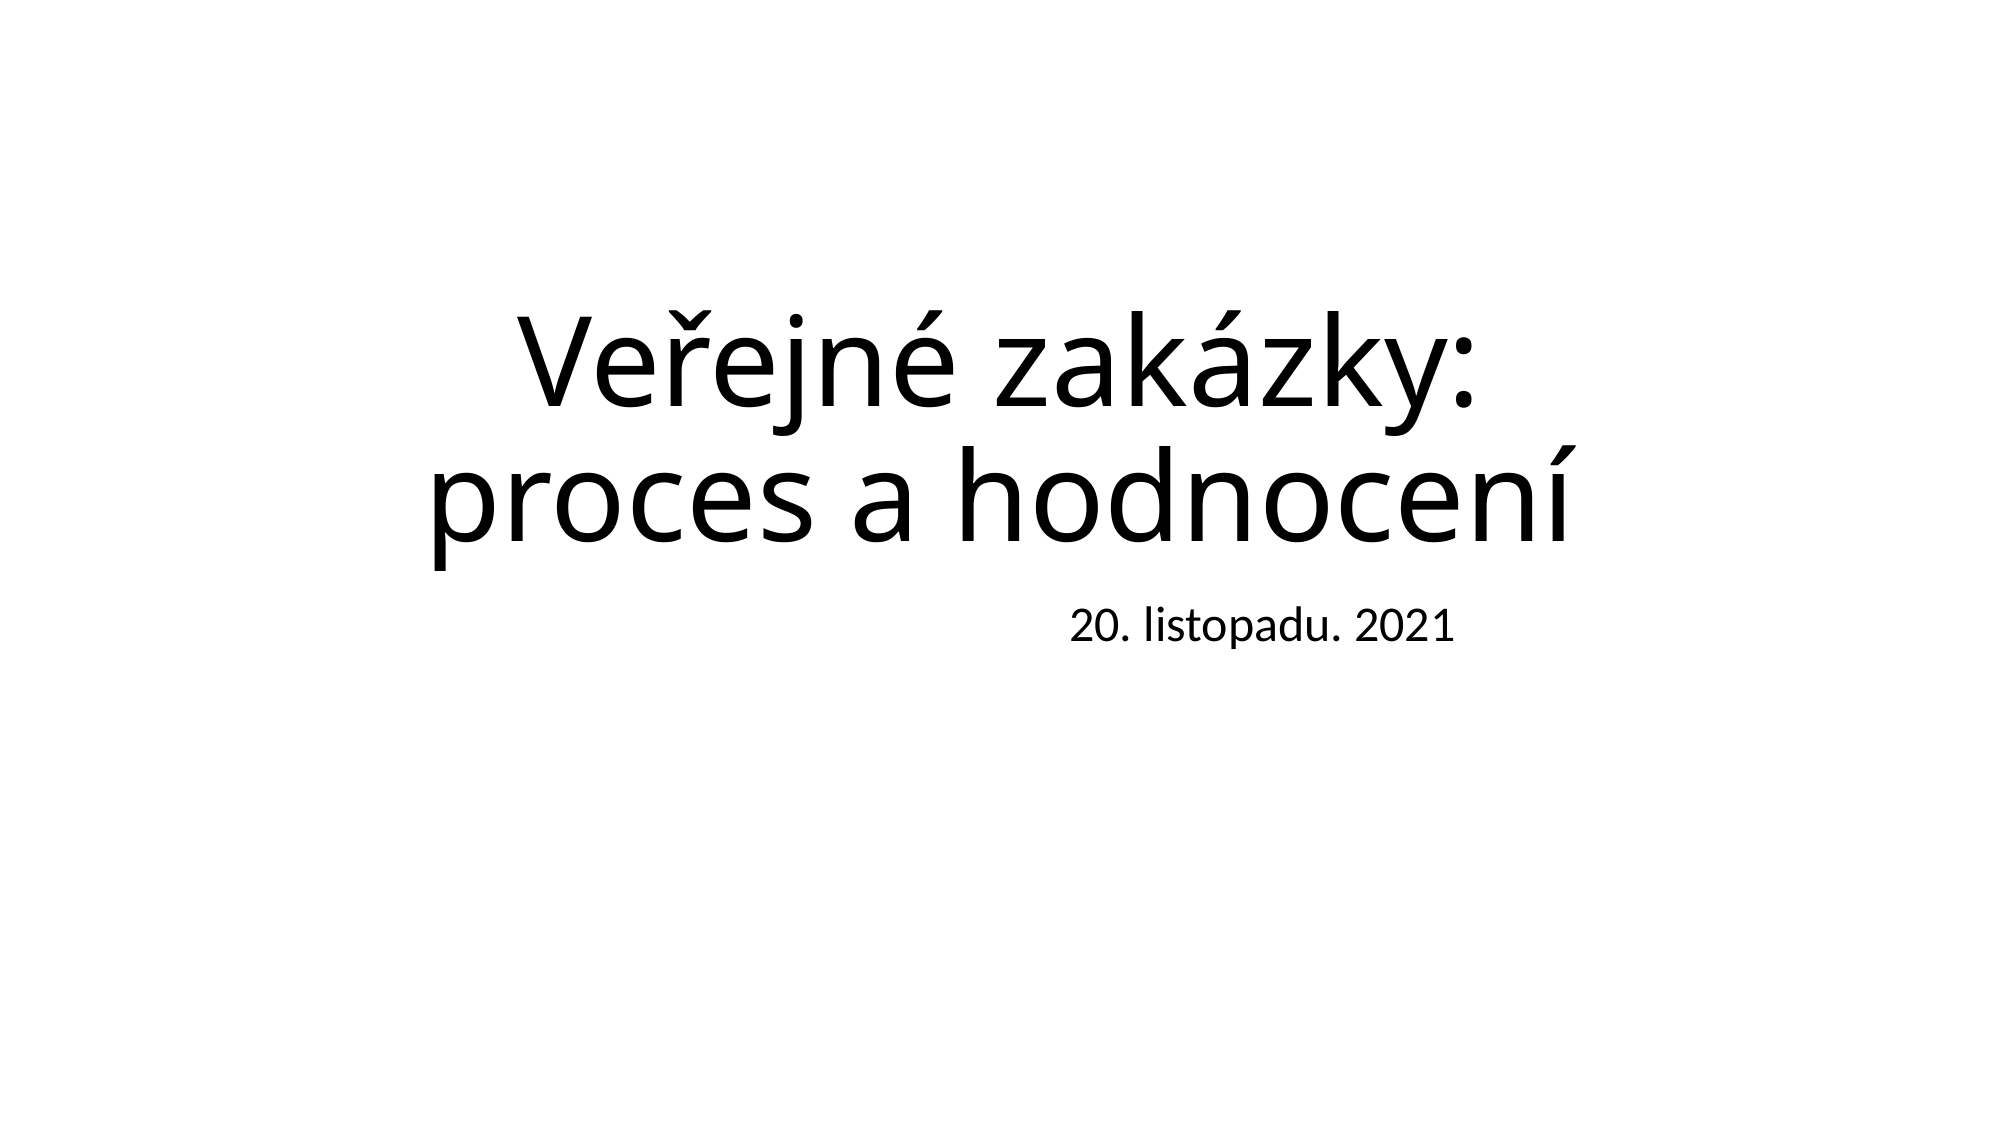

# Veřejné zakázky: proces a hodnocení
							20. listopadu. 2021